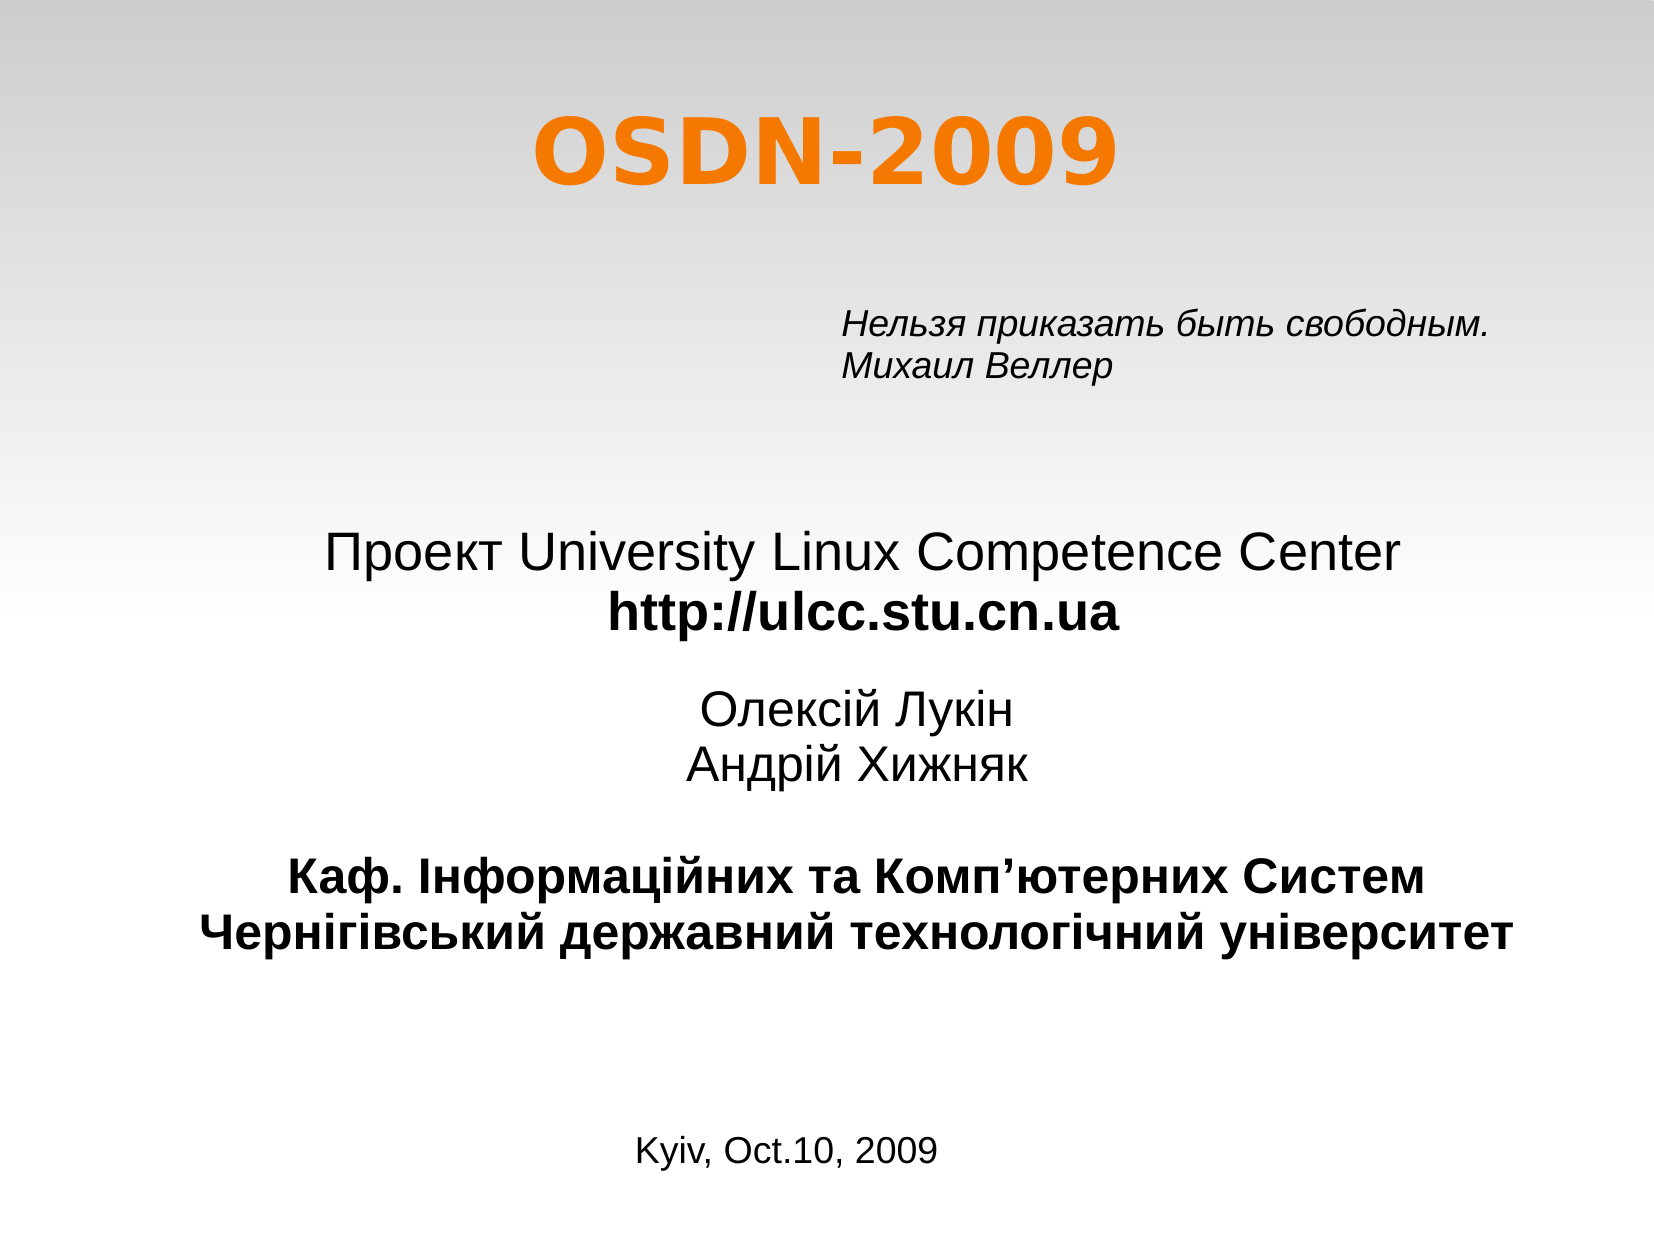

# OSDN-2009
Нельзя приказать быть свободным.
Михаил Веллер
Проект University Linux Competence Center
http://ulcc.stu.cn.ua
Олексій Лукін
Андрій Хижняк
Каф. Інформаційних та Комп’ютерних Систем
Чернігівський державний технологічний університет
Kyiv, Oct.10, 2009